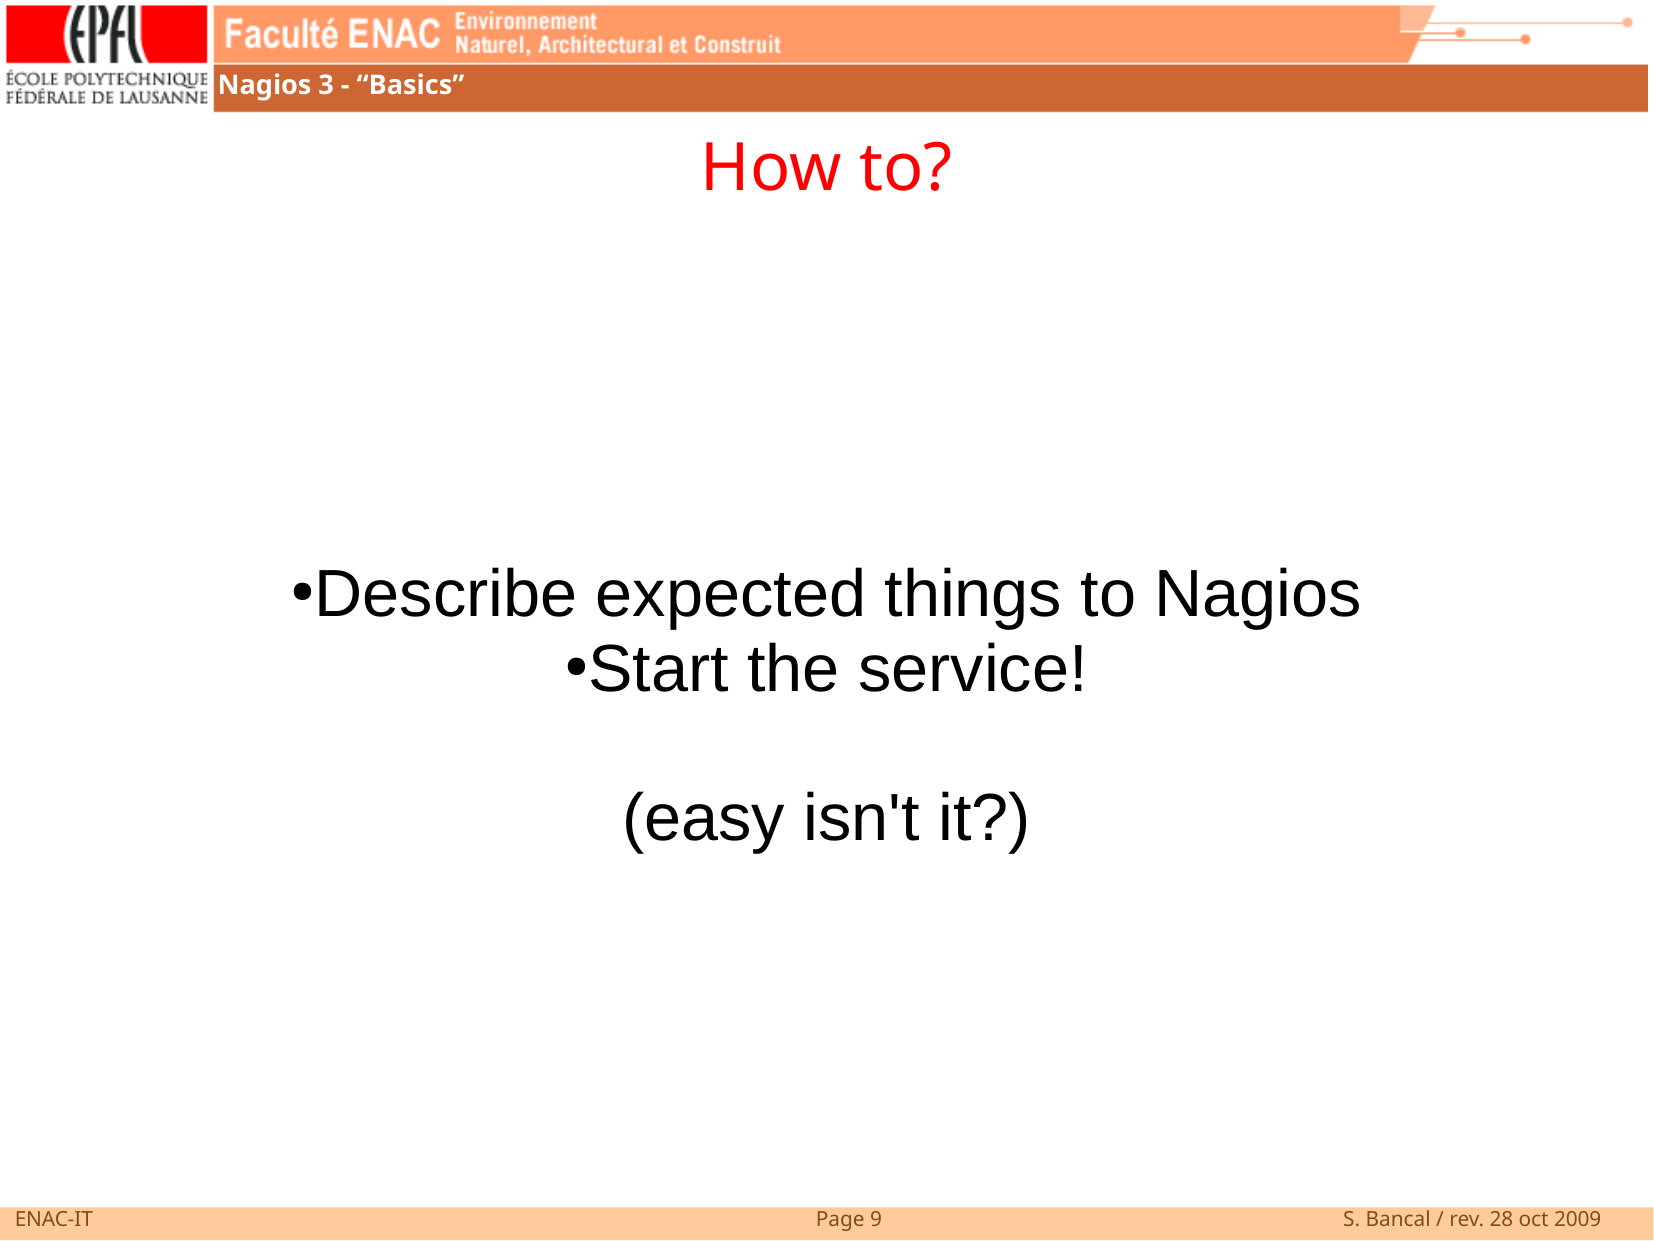

# How to?
Describe expected things to Nagios
Start the service!
(easy isn't it?)